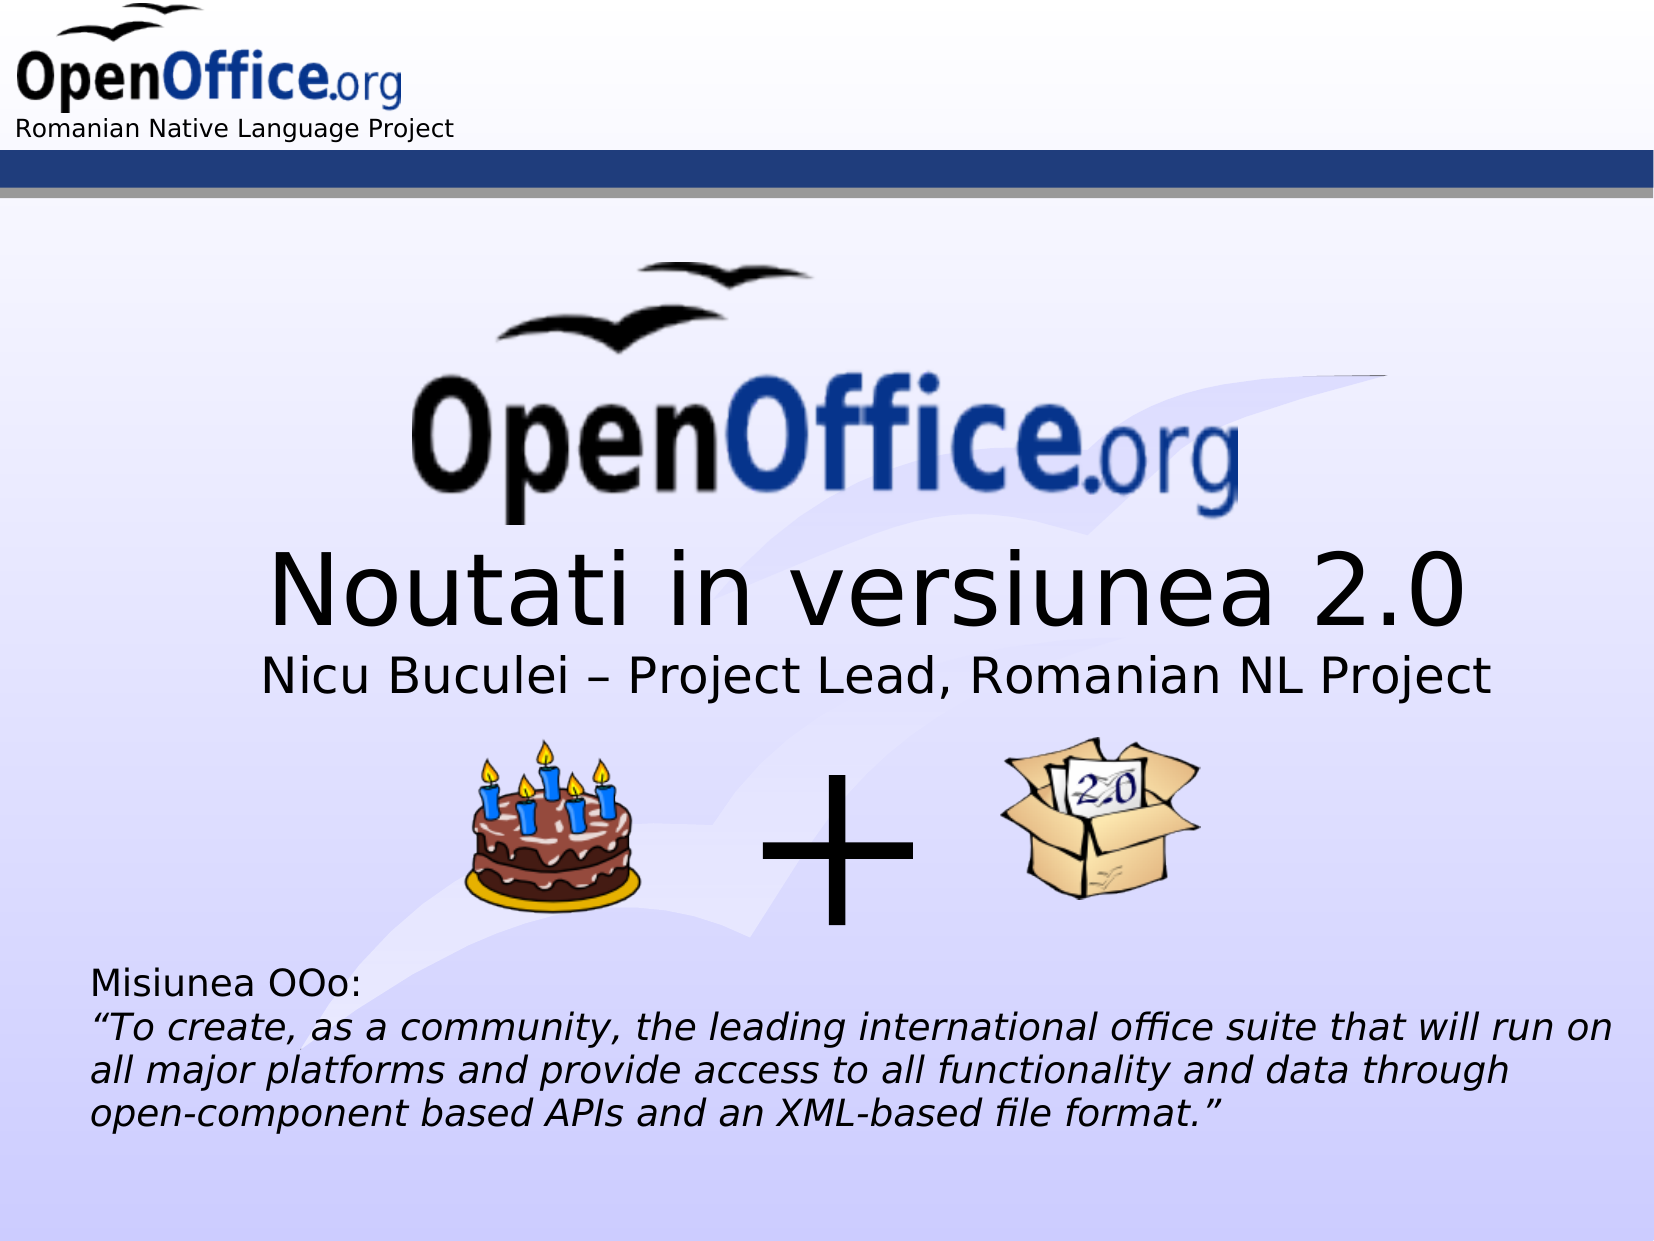

Romanian Native Language Project
Noutati in versiunea 2.0
Nicu Buculei – Project Lead, Romanian NL Project
Misiunea OOo:
“To create, as a community, the leading international office suite that will run on
all major platforms and provide access to all functionality and data through
open-component based APIs and an XML-based file format.”